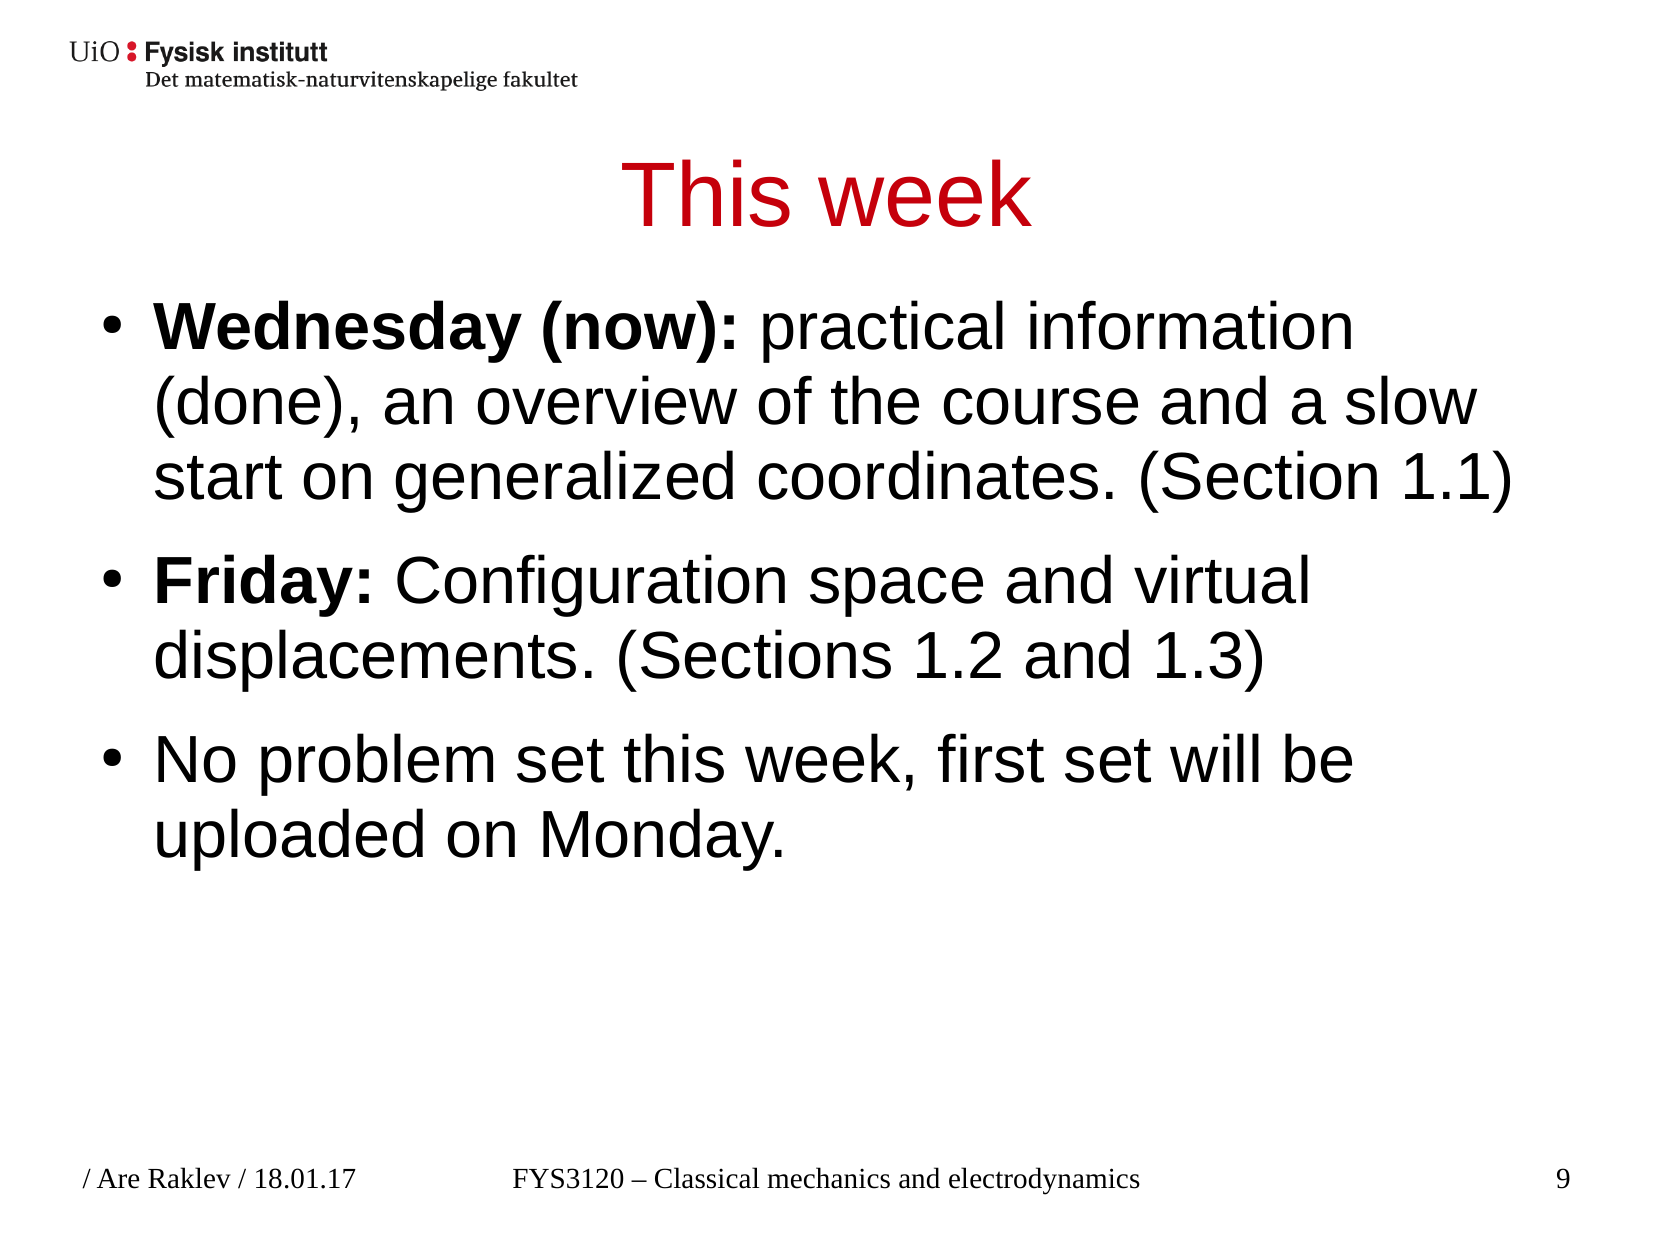

# This week
Wednesday (now): practical information (done), an overview of the course and a slow start on generalized coordinates. (Section 1.1)
Friday: Configuration space and virtual displacements. (Sections 1.2 and 1.3)
No problem set this week, first set will be uploaded on Monday.
/ Are Raklev / 18.01.17
FYS3120 – Classical mechanics and electrodynamics
9